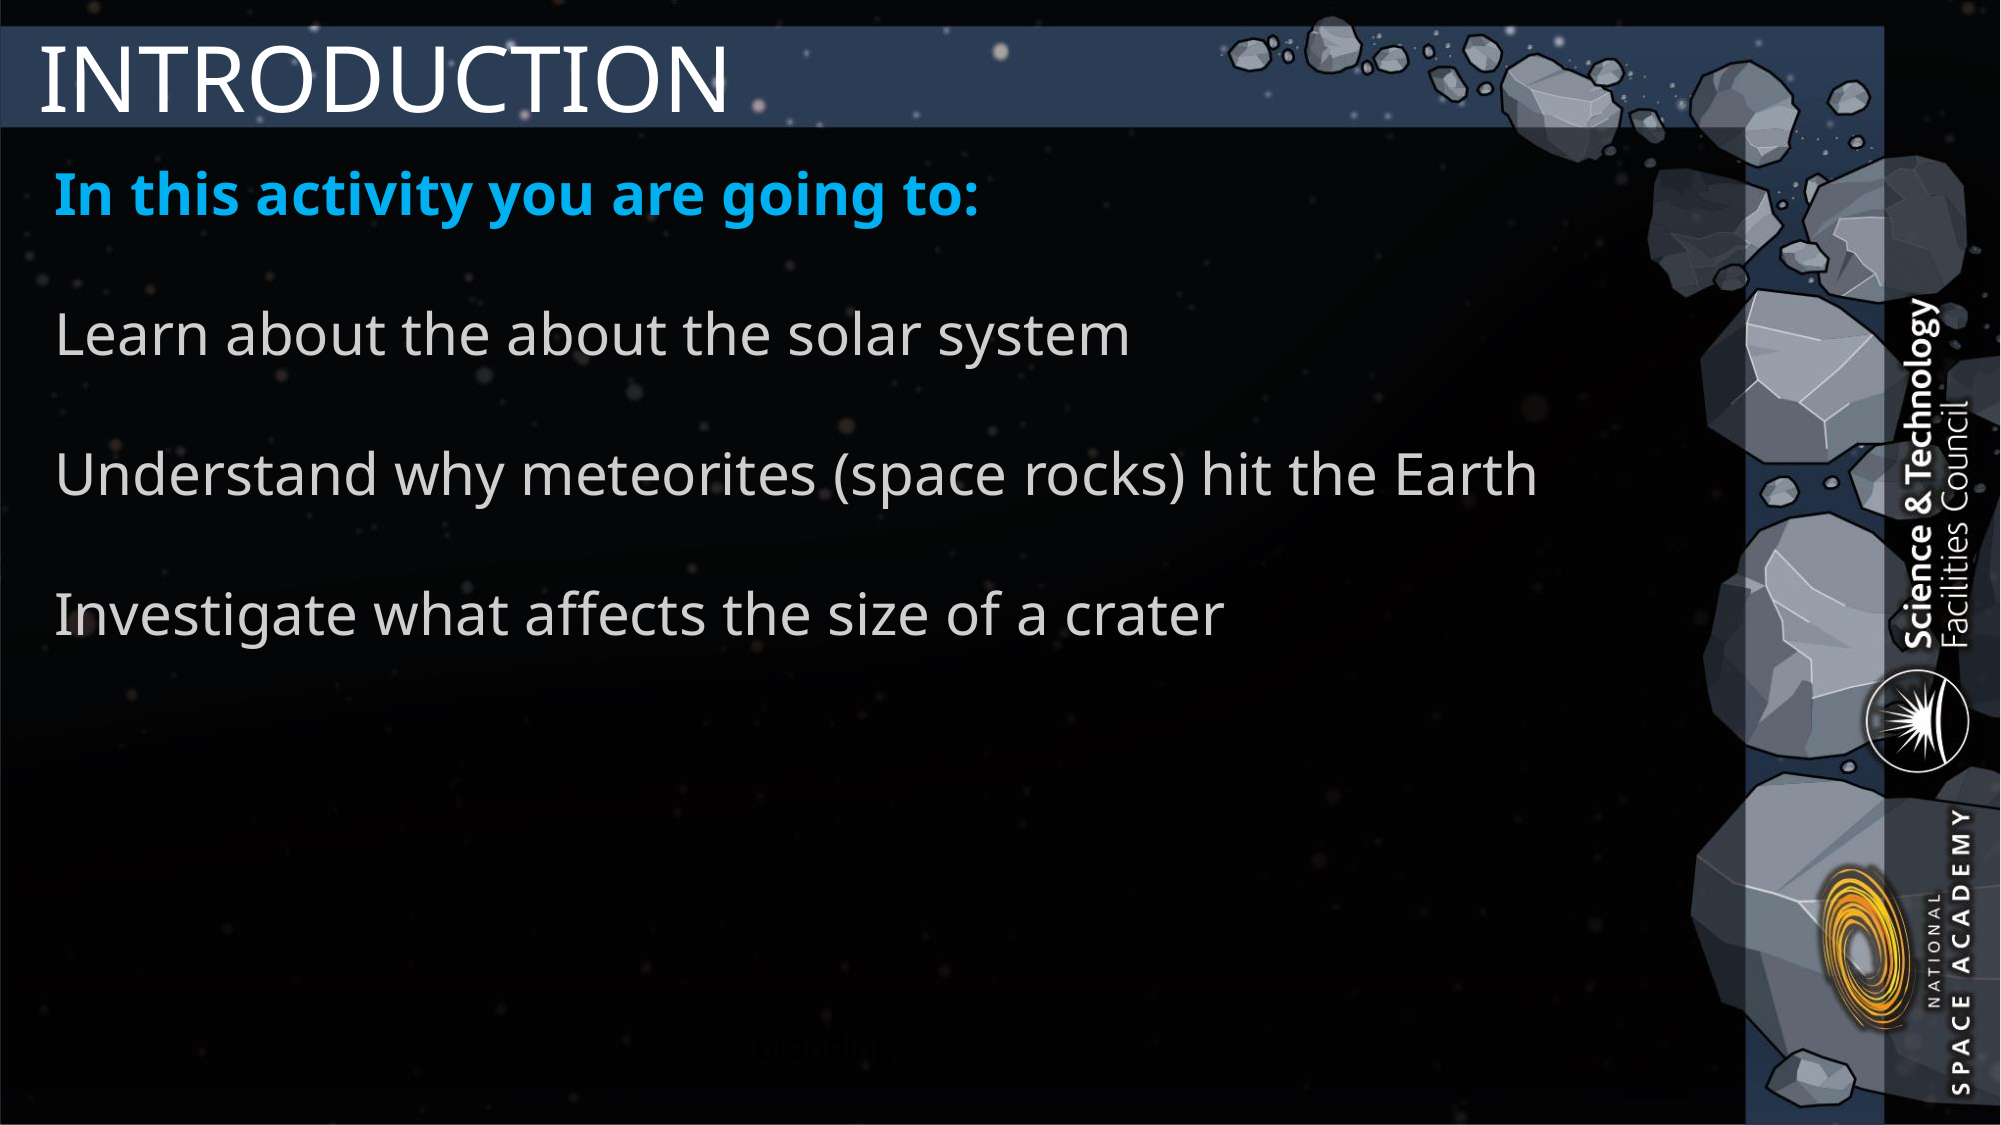

INTRODUCTION
In this activity you are going to:
Learn about the about the solar system
Understand why meteorites (space rocks) hit the Earth
Investigate what affects the size of a crater
Branding